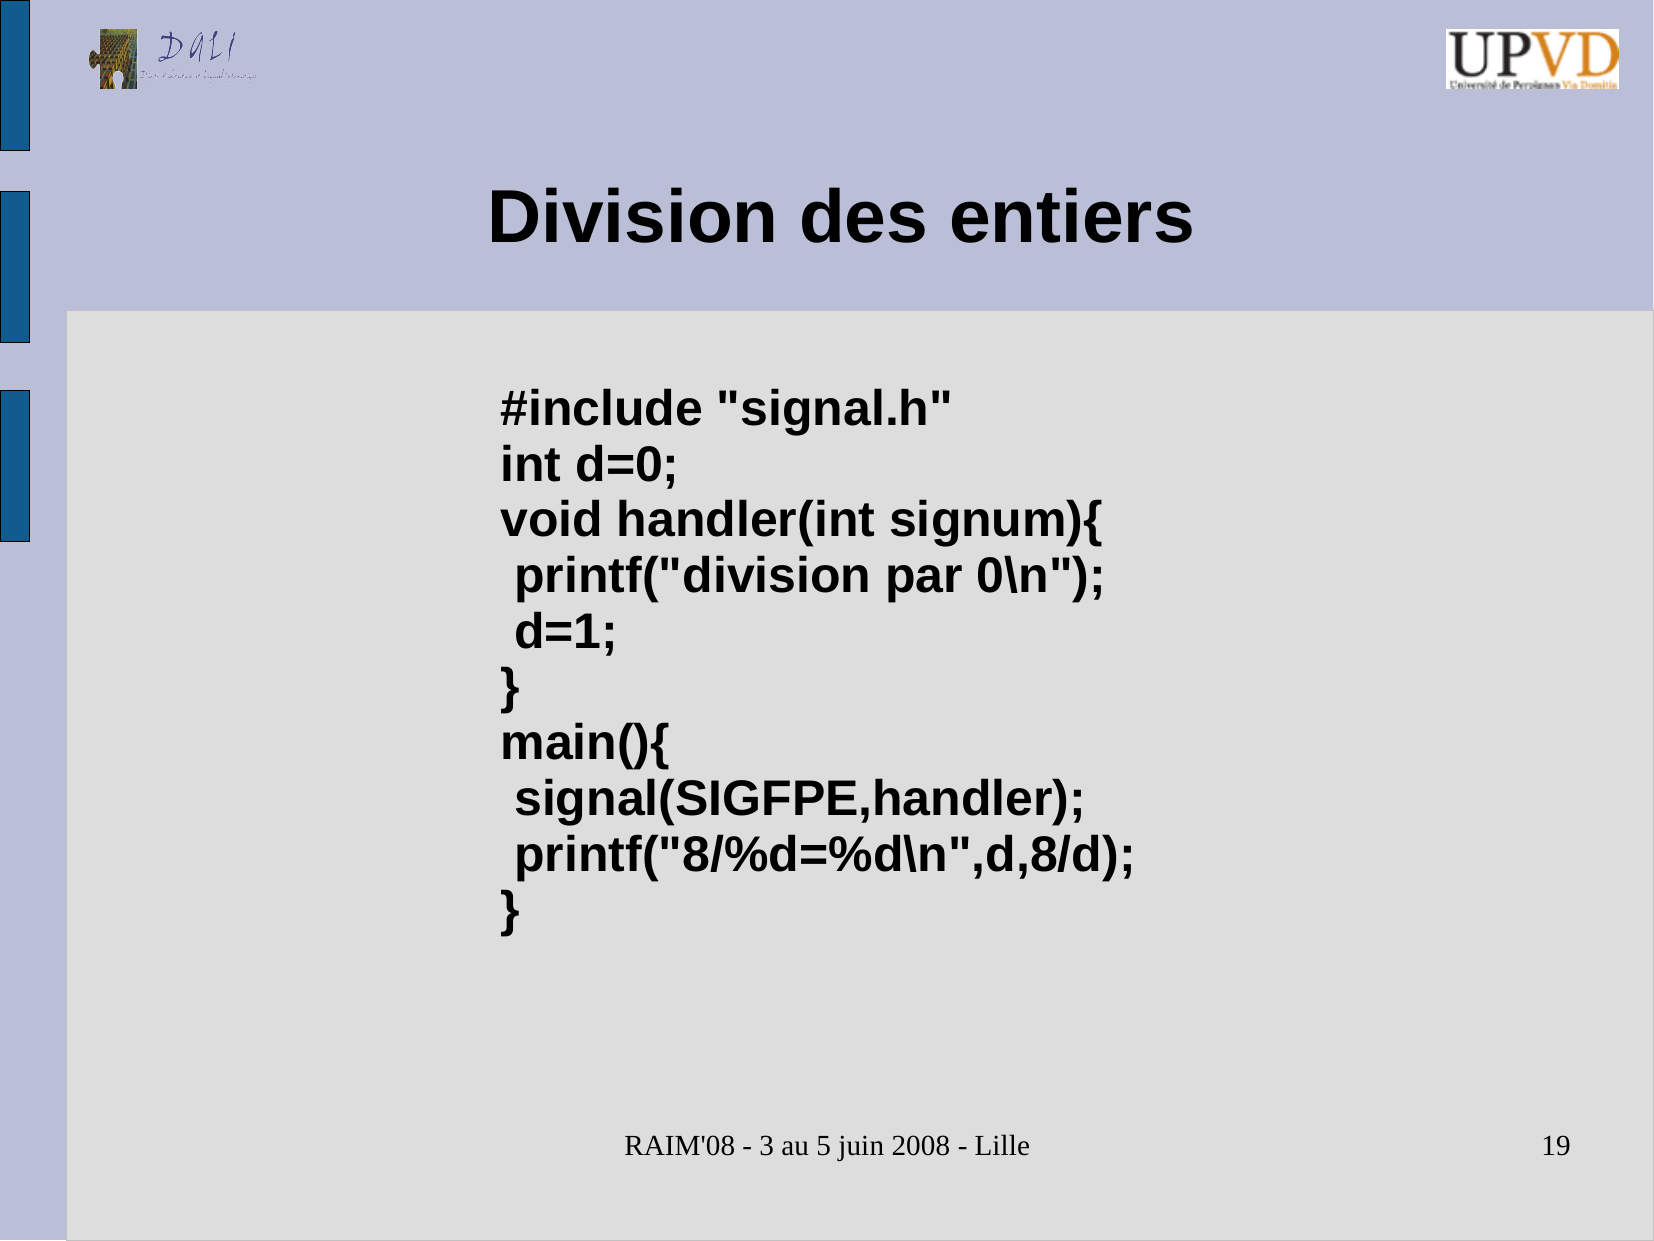

Division des entiers
#include "signal.h"
int d=0;
void handler(int signum){
 printf("division par 0\n");
 d=1;
}
main(){
 signal(SIGFPE,handler);
 printf("8/%d=%d\n",d,8/d);
}
RAIM'08 - 3 au 5 juin 2008 - Lille
19